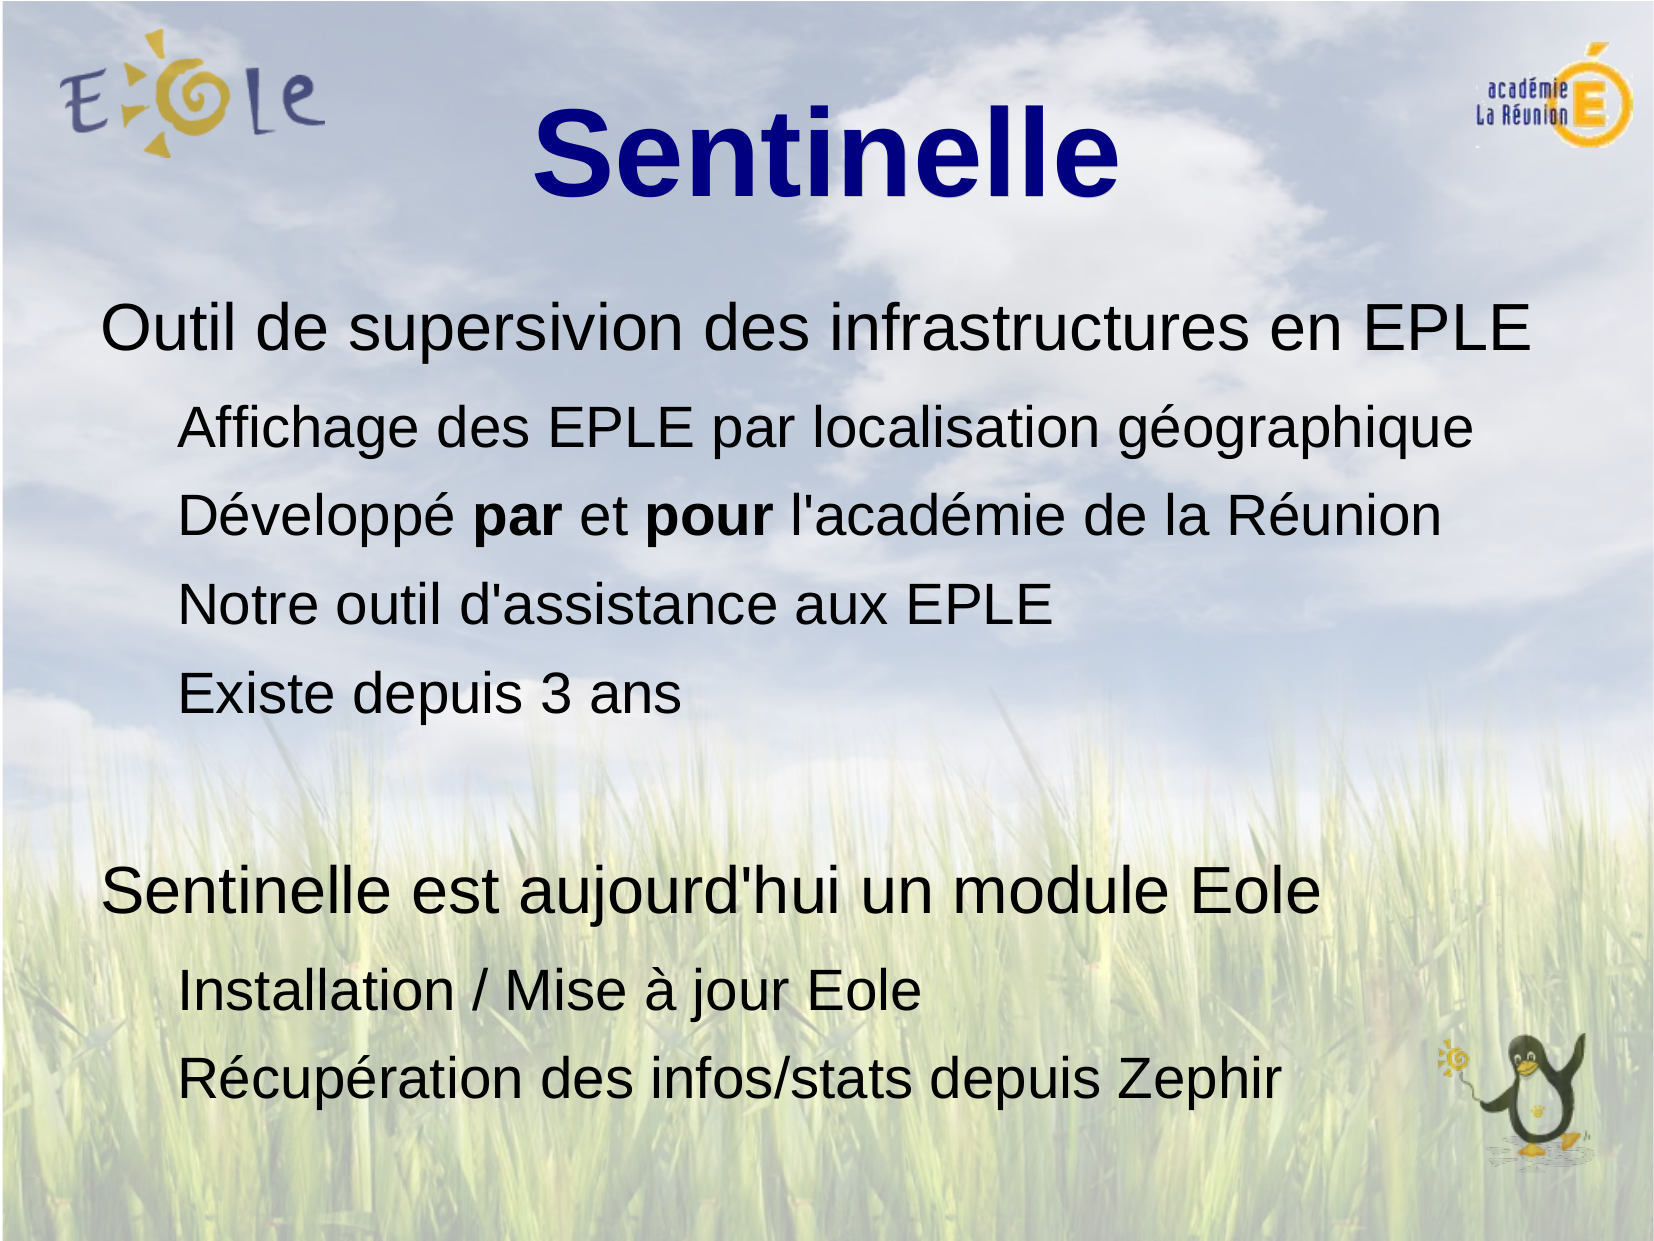

# Sentinelle
Outil de supersivion des infrastructures en EPLE
Affichage des EPLE par localisation géographique
Développé par et pour l'académie de la Réunion
Notre outil d'assistance aux EPLE
Existe depuis 3 ans
Sentinelle est aujourd'hui un module Eole
Installation / Mise à jour Eole
Récupération des infos/stats depuis Zephir